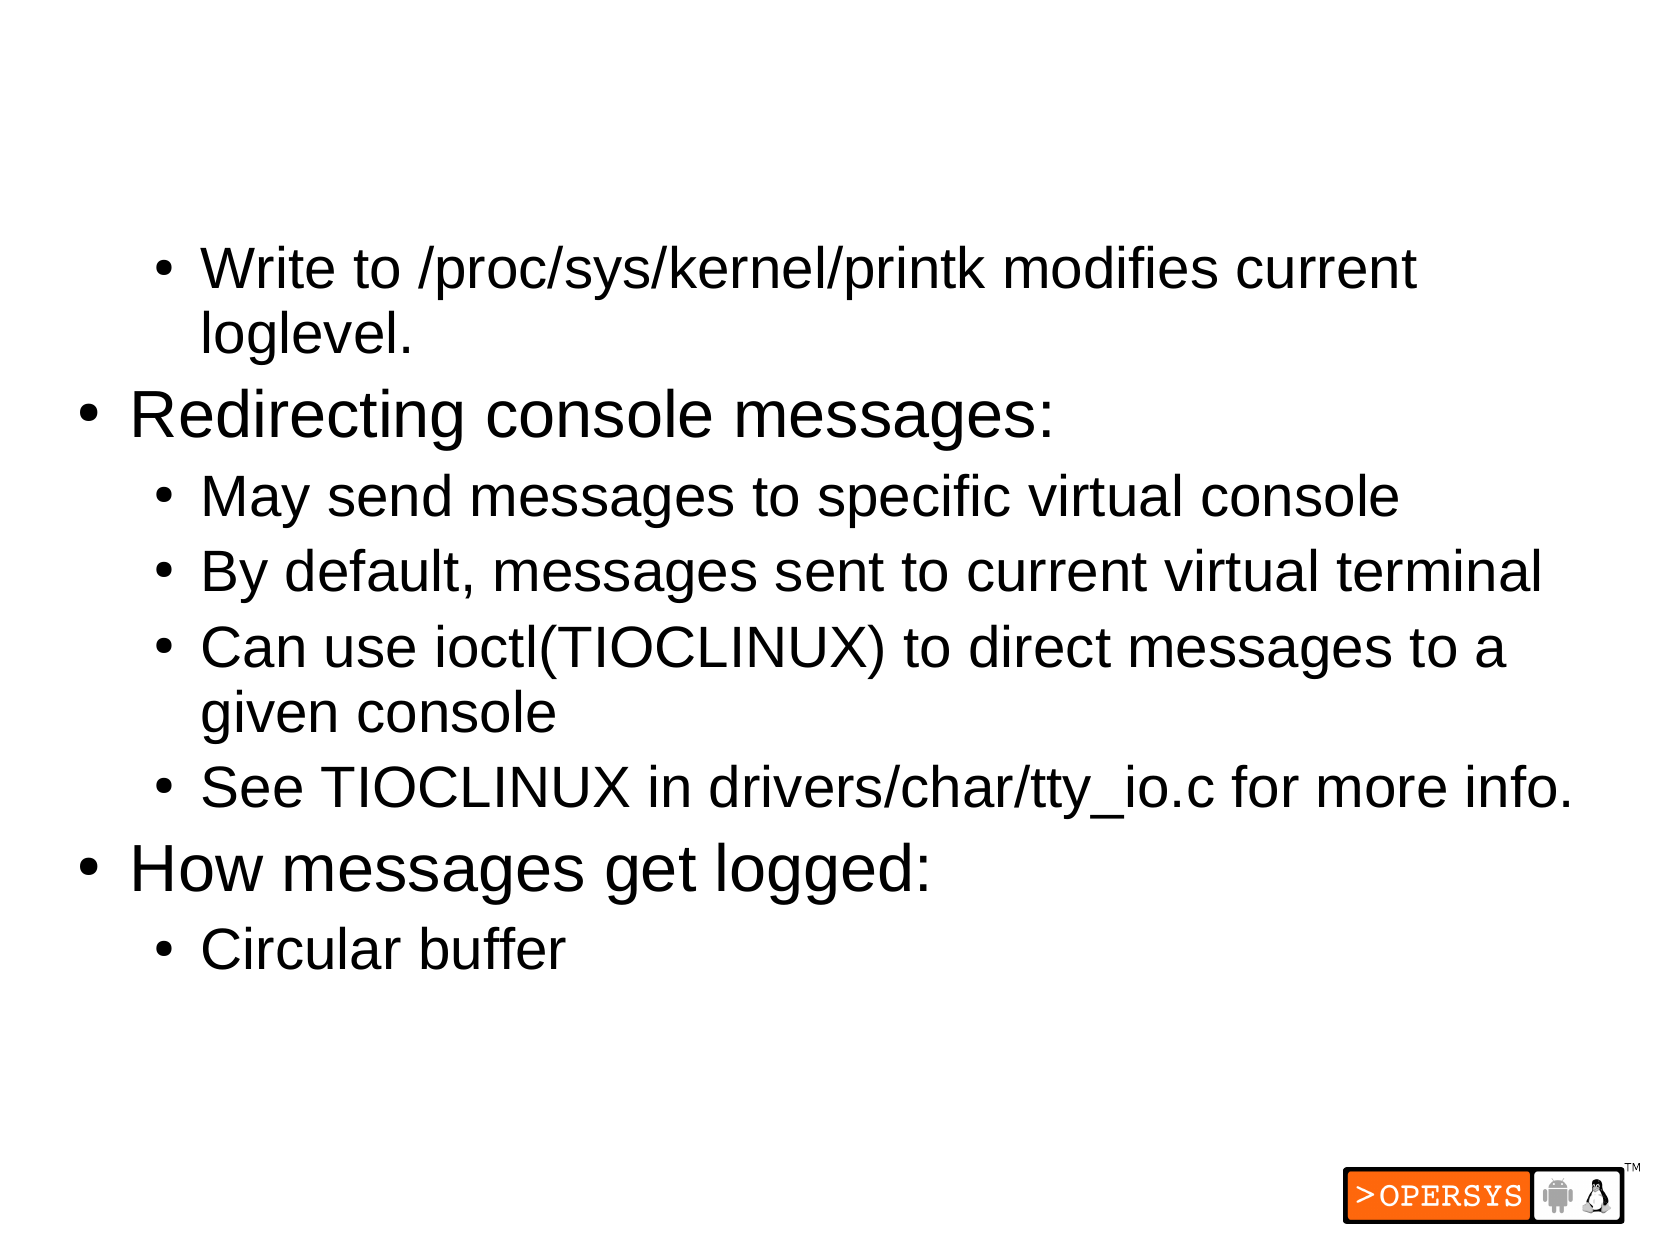

# Write to /proc/sys/kernel/printk modifies current loglevel.
Redirecting console messages:
May send messages to specific virtual console
By default, messages sent to current virtual terminal
Can use ioctl(TIOCLINUX) to direct messages to a given console
See TIOCLINUX in drivers/char/tty_io.c for more info.
How messages get logged:
Circular buffer